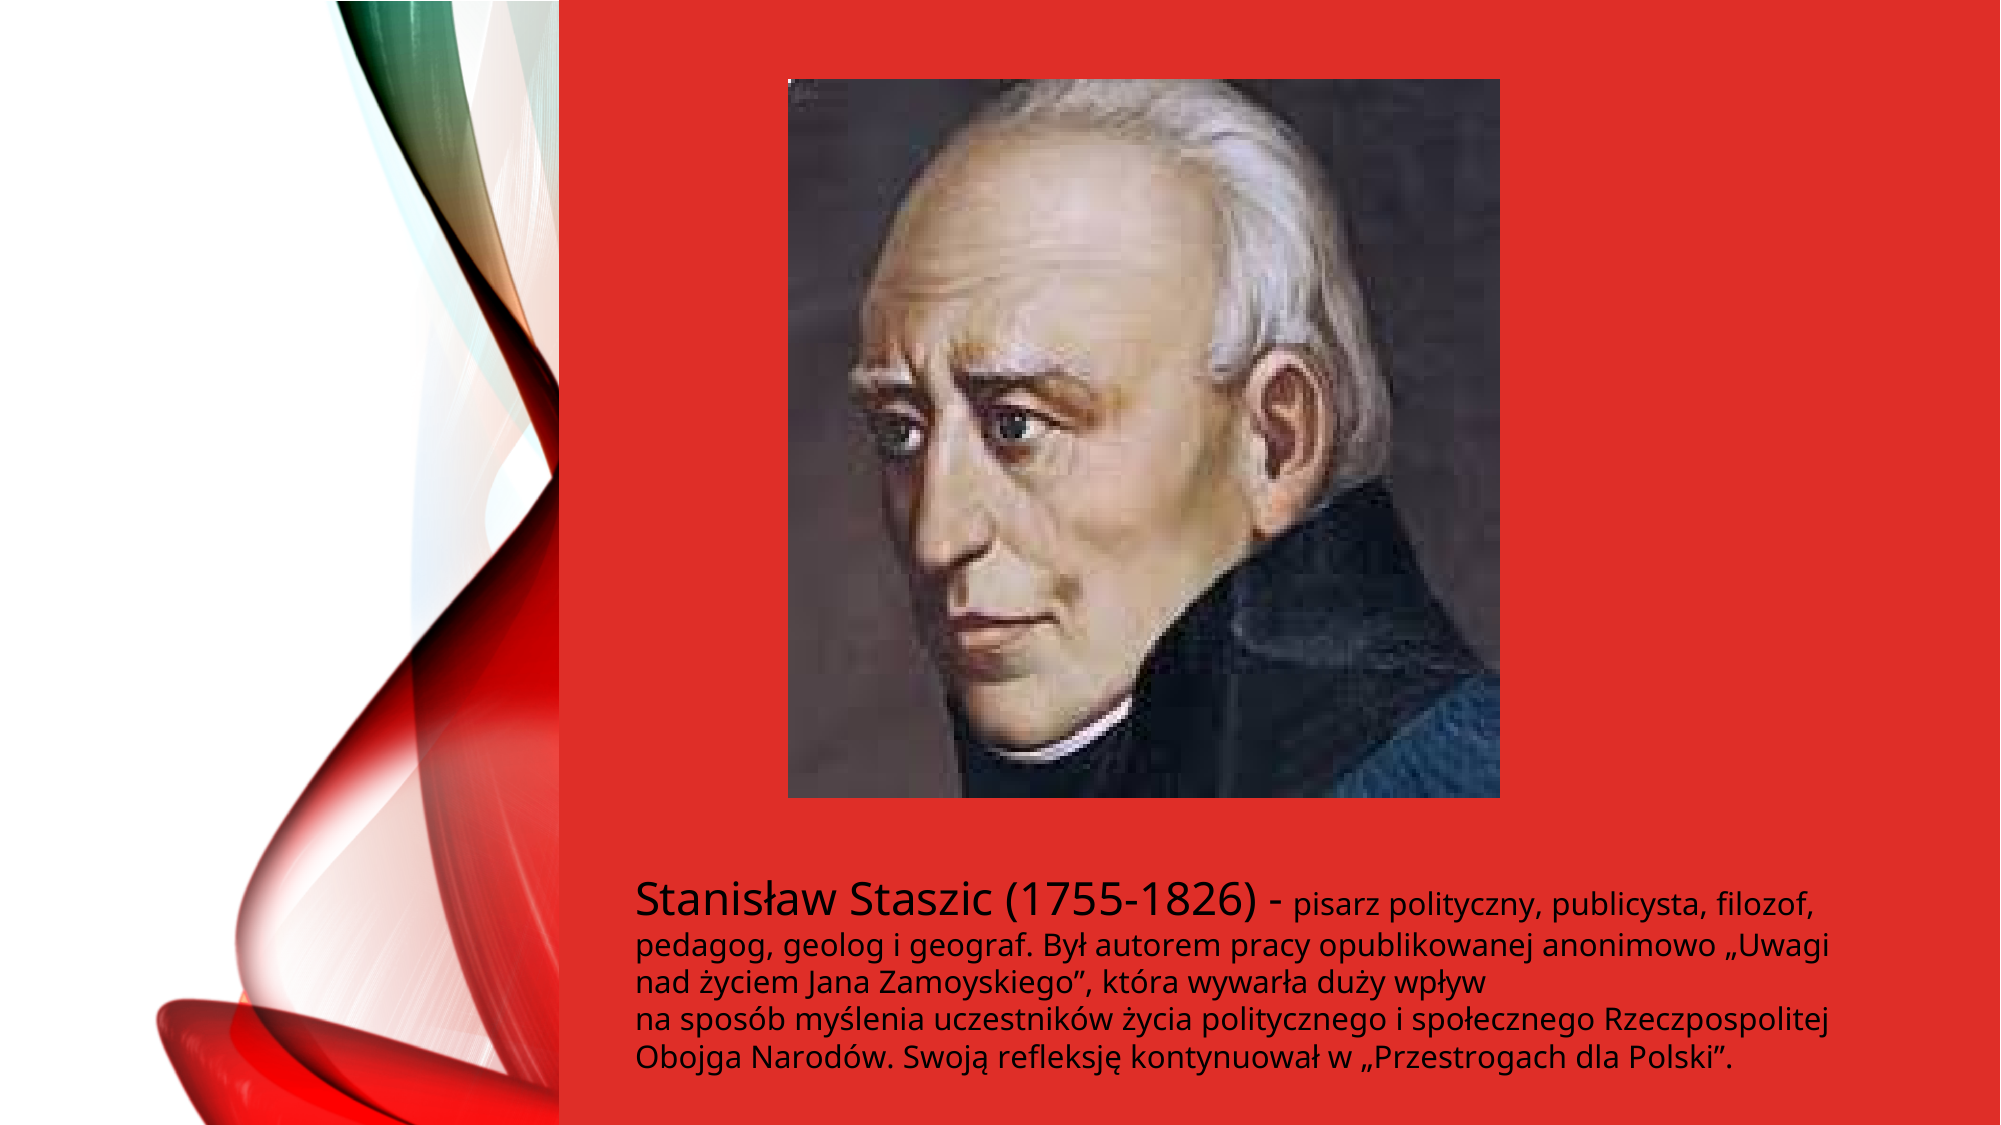

Stanisław Staszic (1755-1826) - pisarz polityczny, publicysta, filozof, pedagog, geolog i geograf. Był autorem pracy opublikowanej anonimowo „Uwagi nad życiem Jana Zamoyskiego”, która wywarła duży wpływ
na sposób myślenia uczestników życia politycznego i społecznego Rzeczpospolitej Obojga Narodów. Swoją refleksję kontynuował w „Przestrogach dla Polski”.